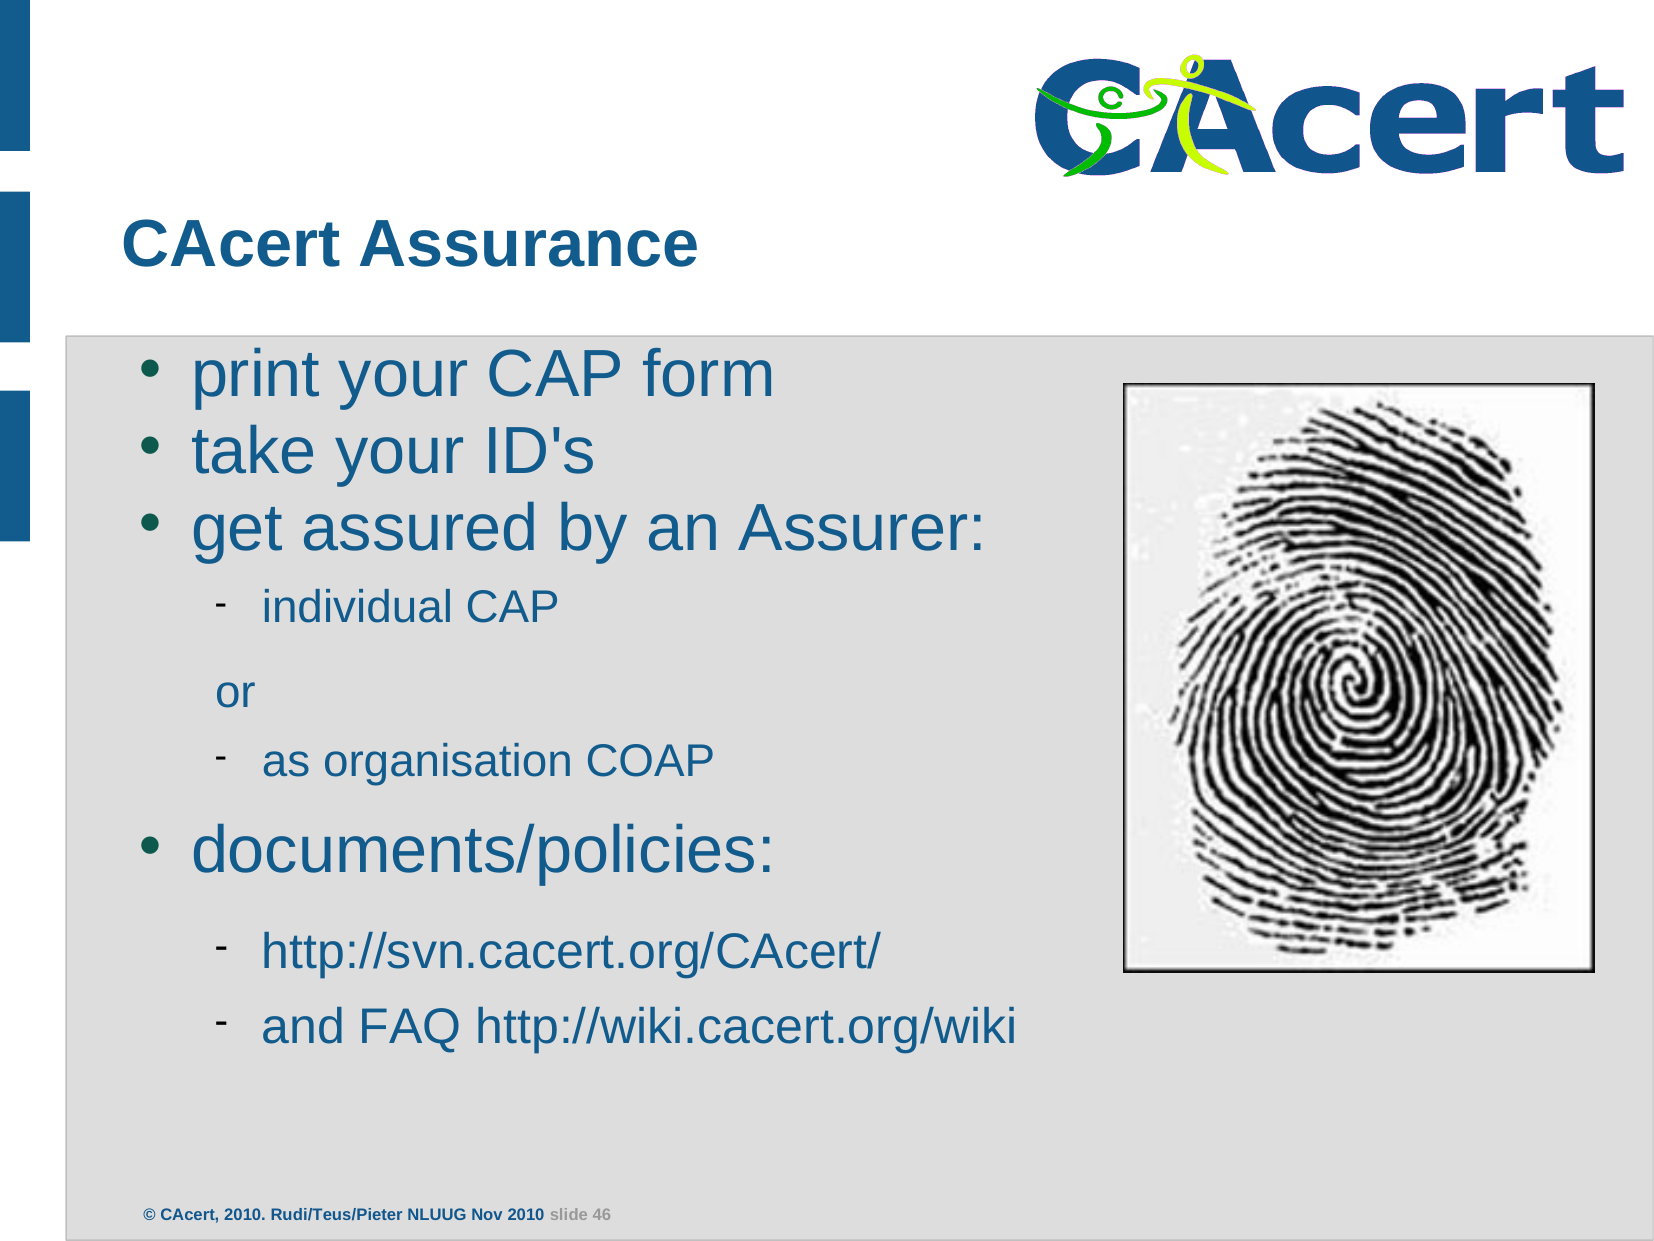

# CAcert Assurance
print your CAP form
take your ID's
get assured by an Assurer:
individual CAP
or
as organisation COAP
documents/policies:
http://svn.cacert.org/CAcert/
and FAQ http://wiki.cacert.org/wiki